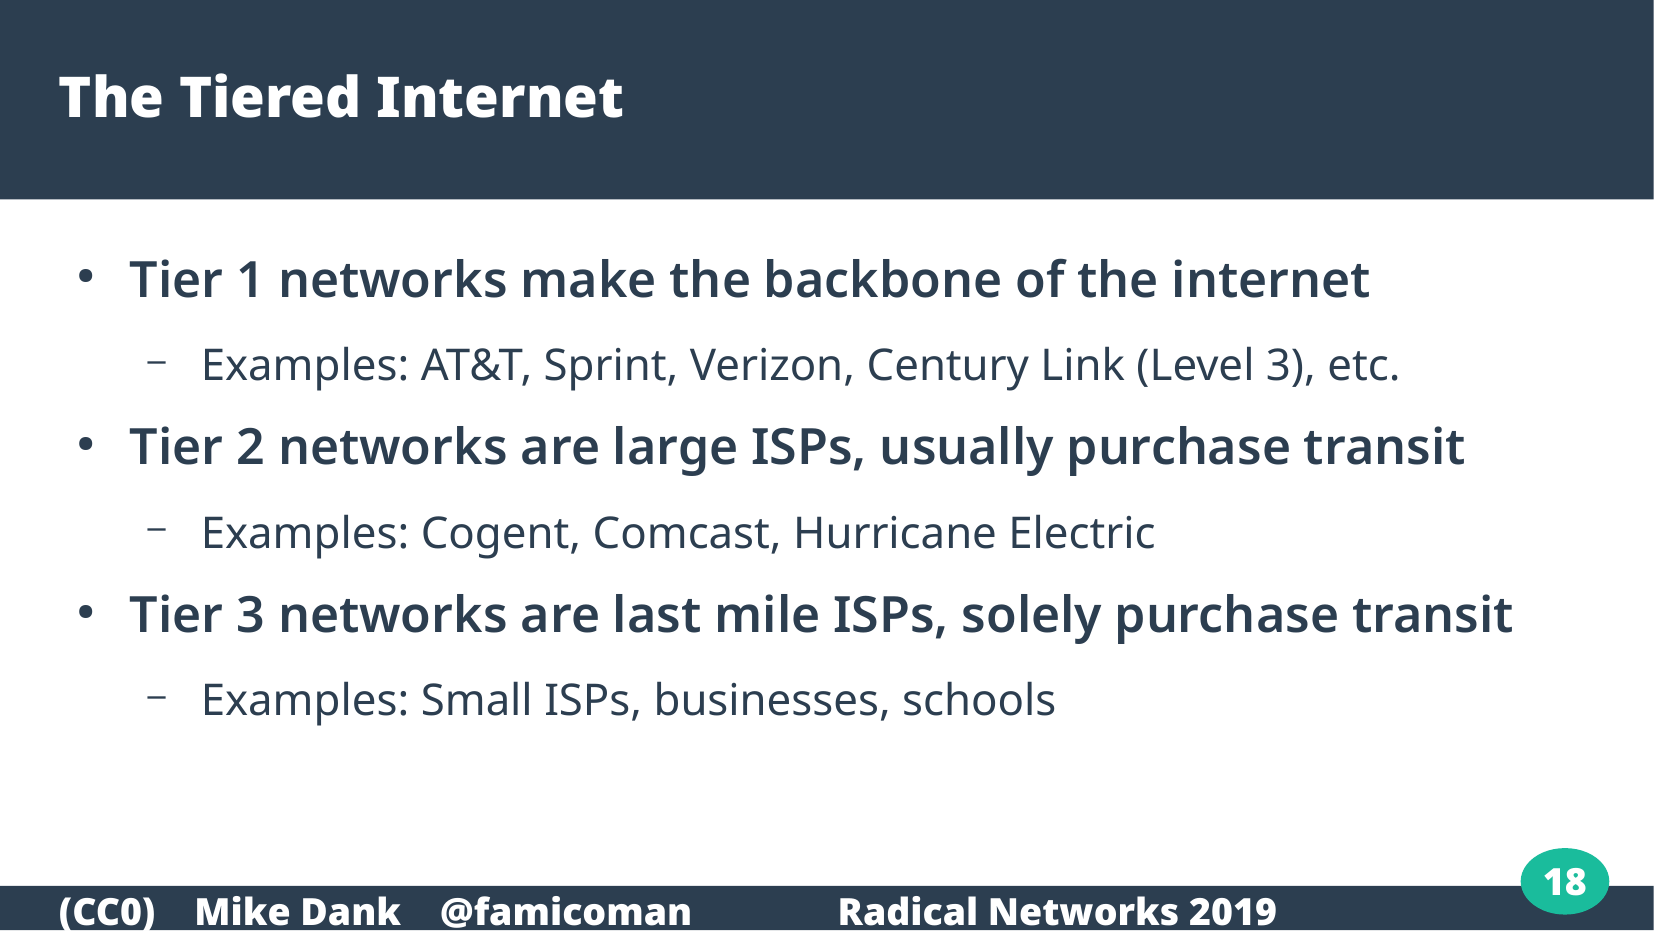

# The Tiered Internet
Tier 1 networks make the backbone of the internet
Examples: AT&T, Sprint, Verizon, Century Link (Level 3), etc.
Tier 2 networks are large ISPs, usually purchase transit
Examples: Cogent, Comcast, Hurricane Electric
Tier 3 networks are last mile ISPs, solely purchase transit
Examples: Small ISPs, businesses, schools
18
(CC0) Mike Dank @famicoman
Radical Networks 2019